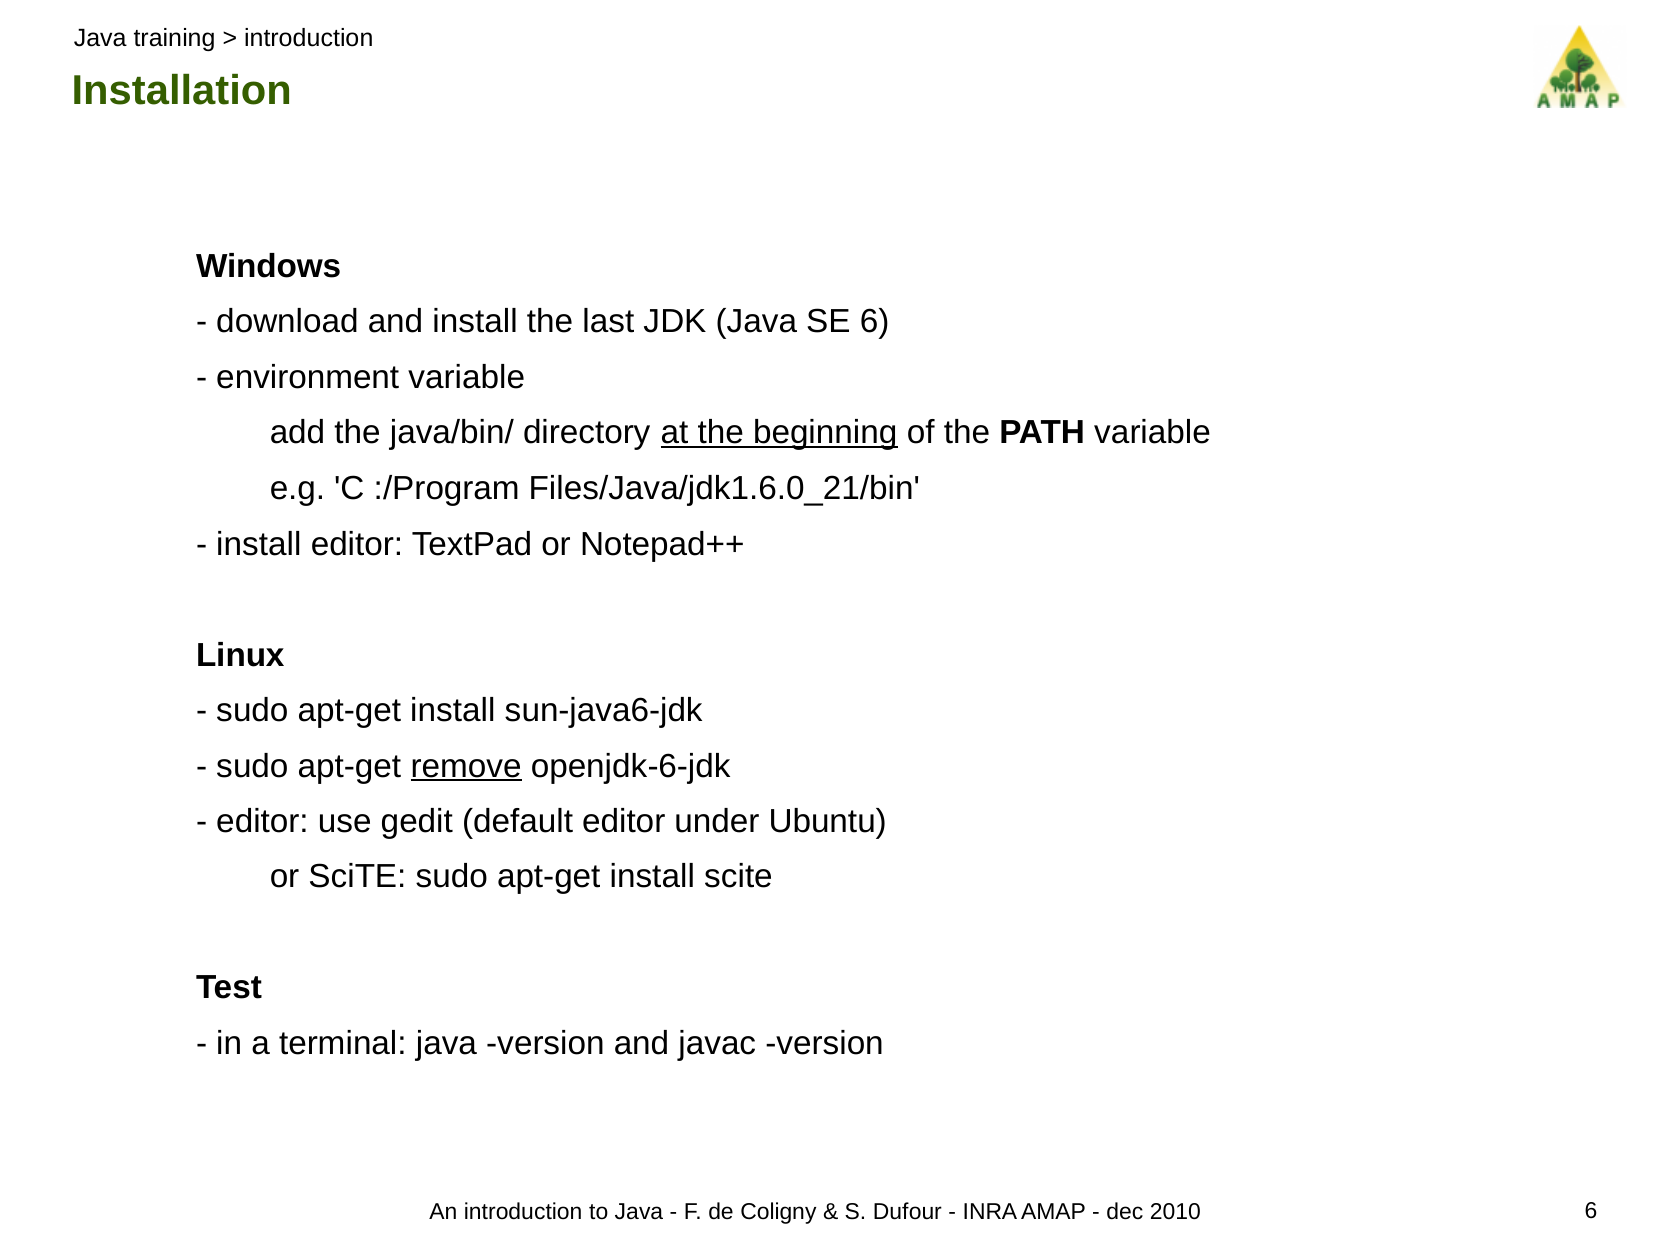

Java training > introduction
Installation
Windows
- download and install the last JDK (Java SE 6)
- environment variable
	add the java/bin/ directory at the beginning of the PATH variable
	e.g. 'C :/Program Files/Java/jdk1.6.0_21/bin'
- install editor: TextPad or Notepad++
Linux
- sudo apt-get install sun-java6-jdk
- sudo apt-get remove openjdk-6-jdk
- editor: use gedit (default editor under Ubuntu)
	or SciTE: sudo apt-get install scite
Test
- in a terminal: java -version and javac -version
6